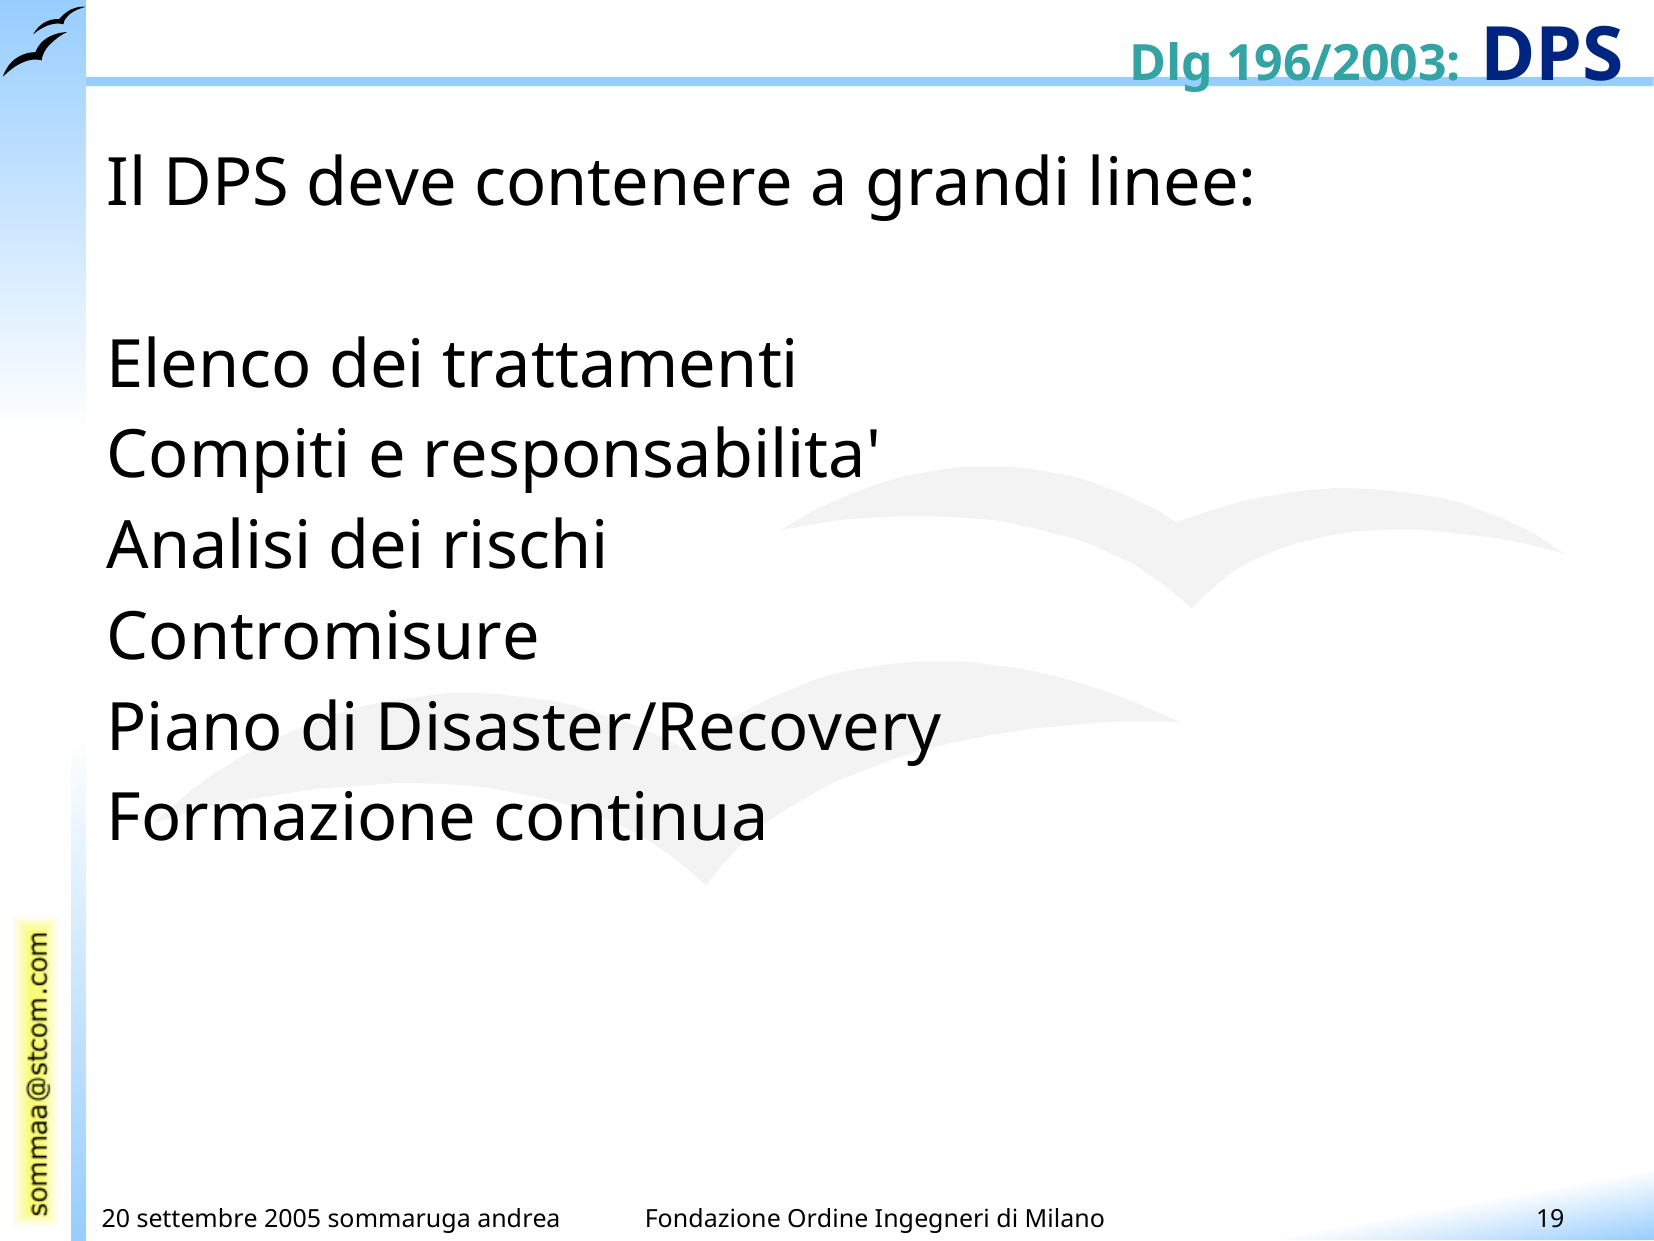

# Dlg 196/2003: DPS
Il DPS deve contenere a grandi linee:
Elenco dei trattamenti
Compiti e responsabilita'
Analisi dei rischi
Contromisure
Piano di Disaster/Recovery
Formazione continua